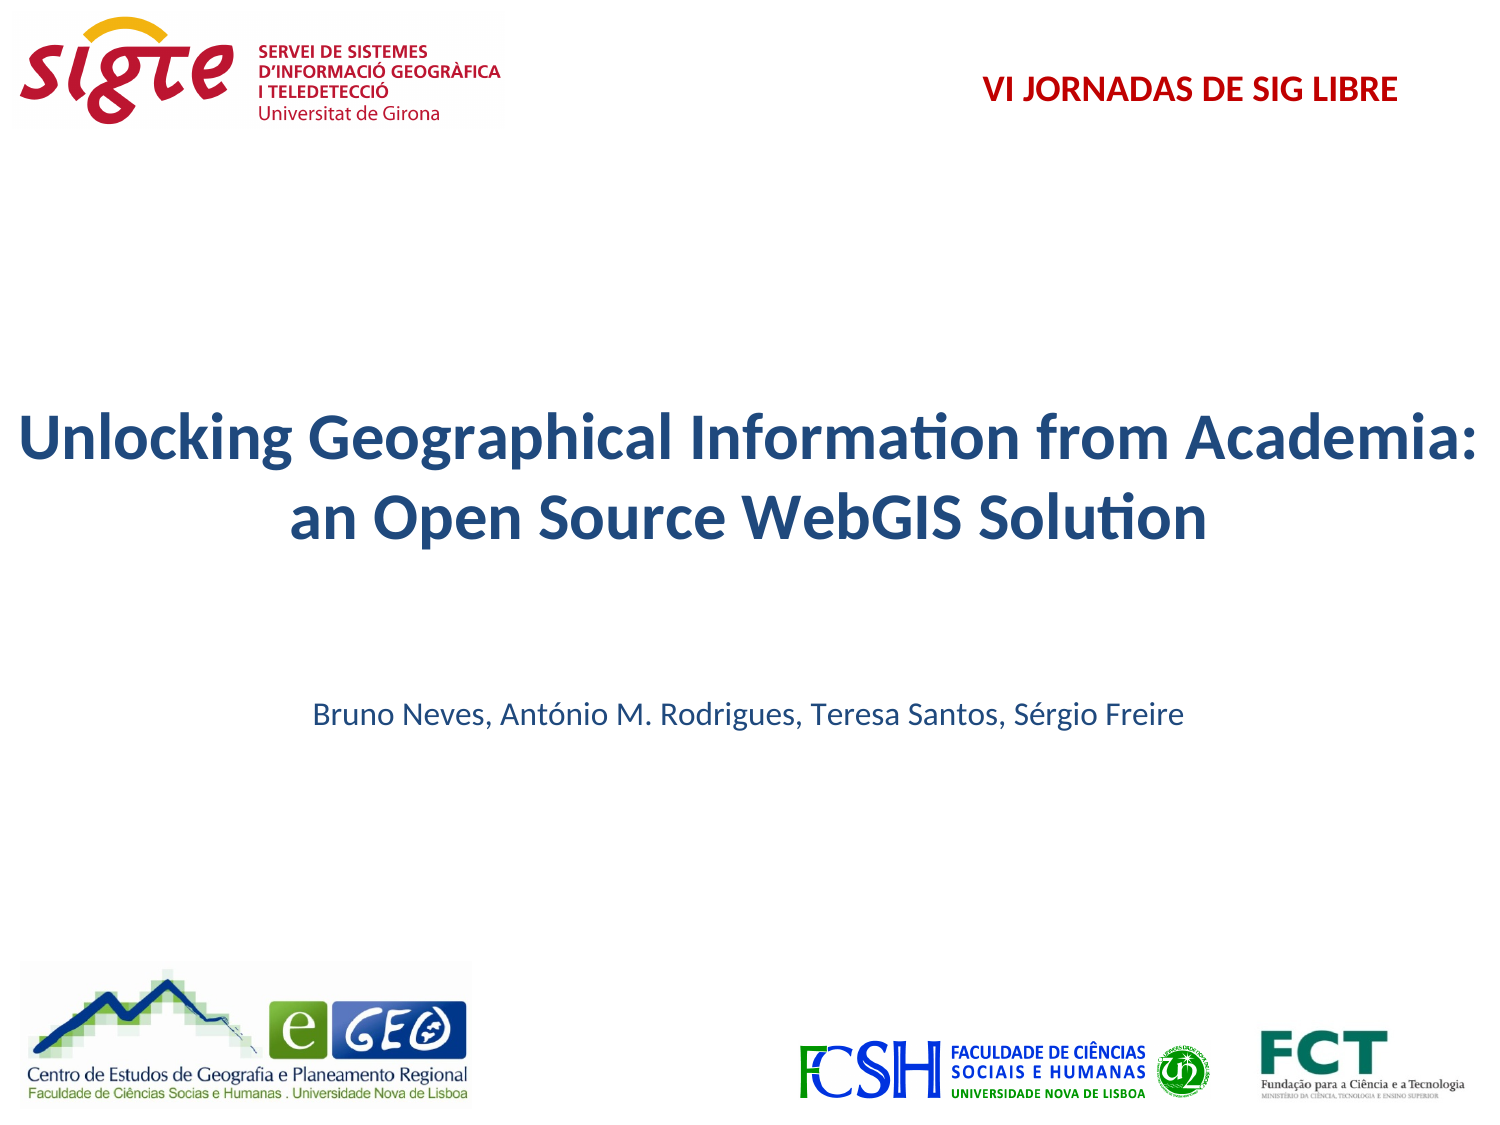

VI JORNADAS DE SIG LIBRE
Unlocking Geographical Information from Academia: an Open Source WebGIS Solution
Bruno Neves, António M. Rodrigues, Teresa Santos, Sérgio Freire